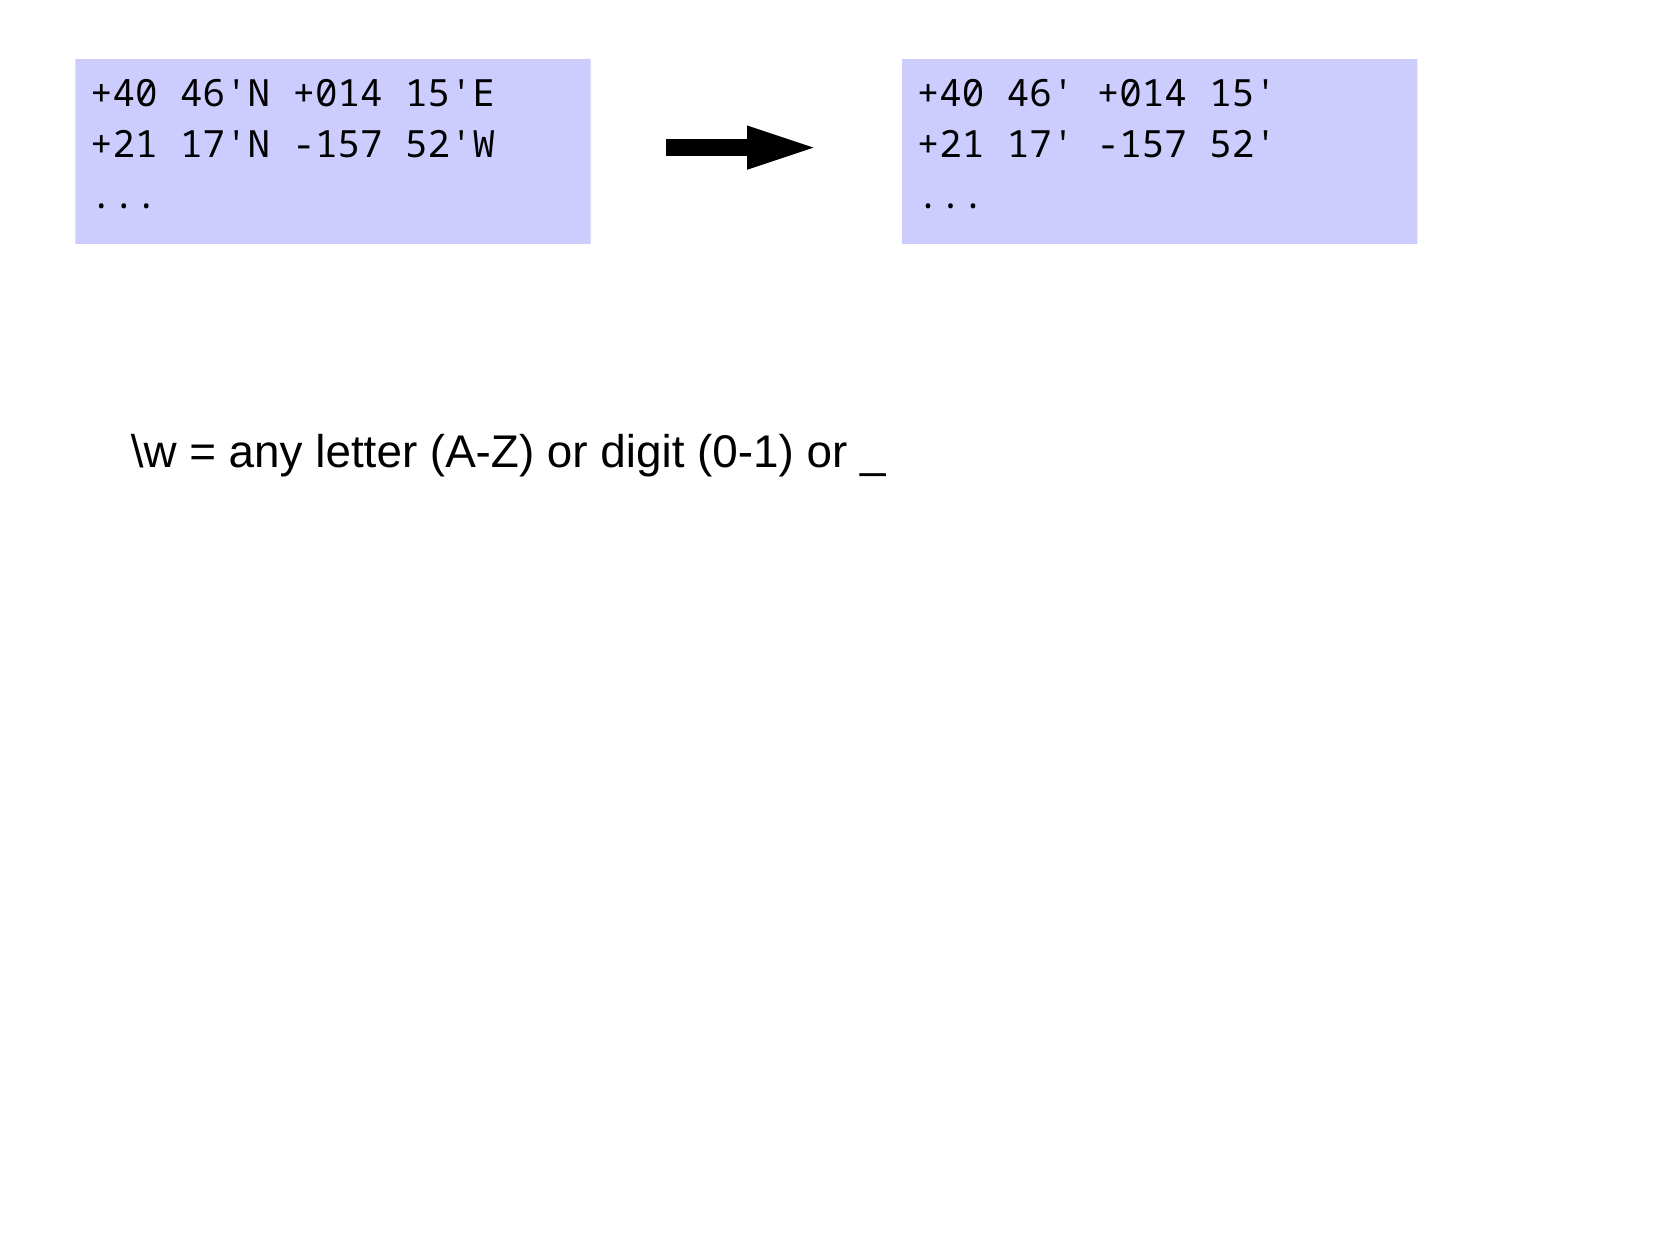

+40 46'N +014 15'E
+21 17'N -157 52'W
...
+40 46' +014 15'
+21 17' -157 52'
...
\w = any letter (A-Z) or digit (0-1) or _